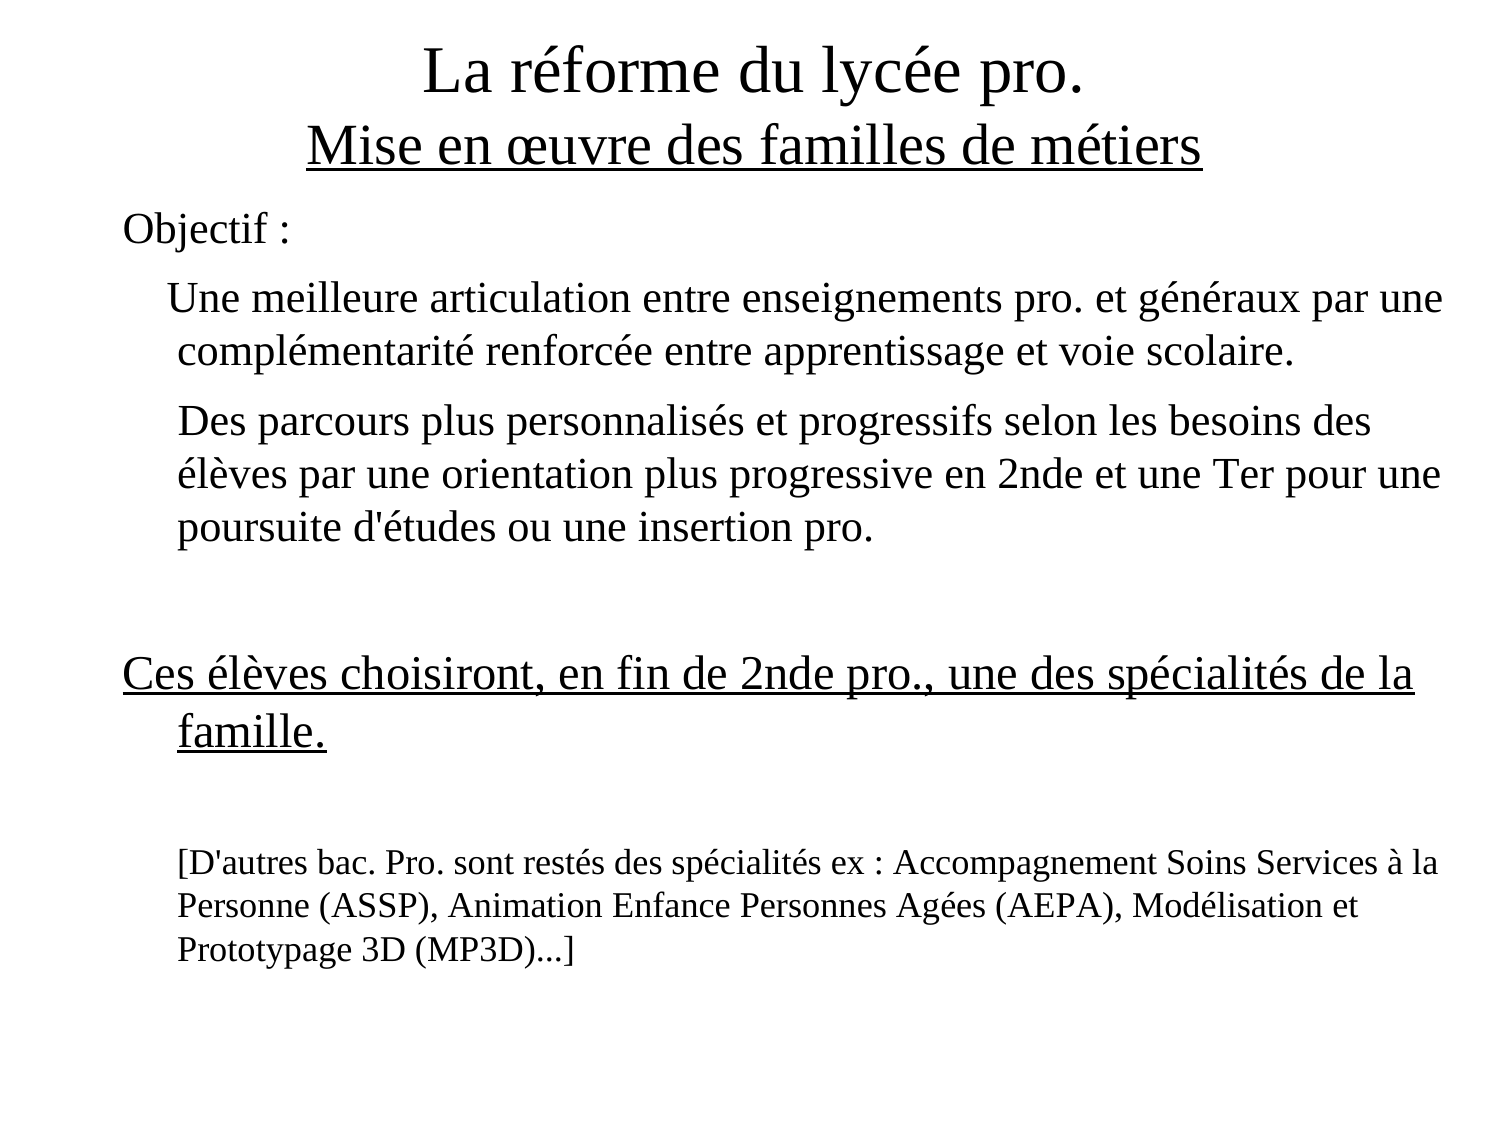

# La réforme du lycée pro. Mise en œuvre des familles de métiers
Objectif :
 Une meilleure articulation entre enseignements pro. et généraux par une complémentarité renforcée entre apprentissage et voie scolaire.
 Des parcours plus personnalisés et progressifs selon les besoins des élèves par une orientation plus progressive en 2nde et une Ter pour une poursuite d'études ou une insertion pro.
Ces élèves choisiront, en fin de 2nde pro., une des spécialités de la famille.
	[D'autres bac. Pro. sont restés des spécialités ex : Accompagnement Soins Services à la Personne (ASSP), Animation Enfance Personnes Agées (AEPA), Modélisation et Prototypage 3D (MP3D)...]